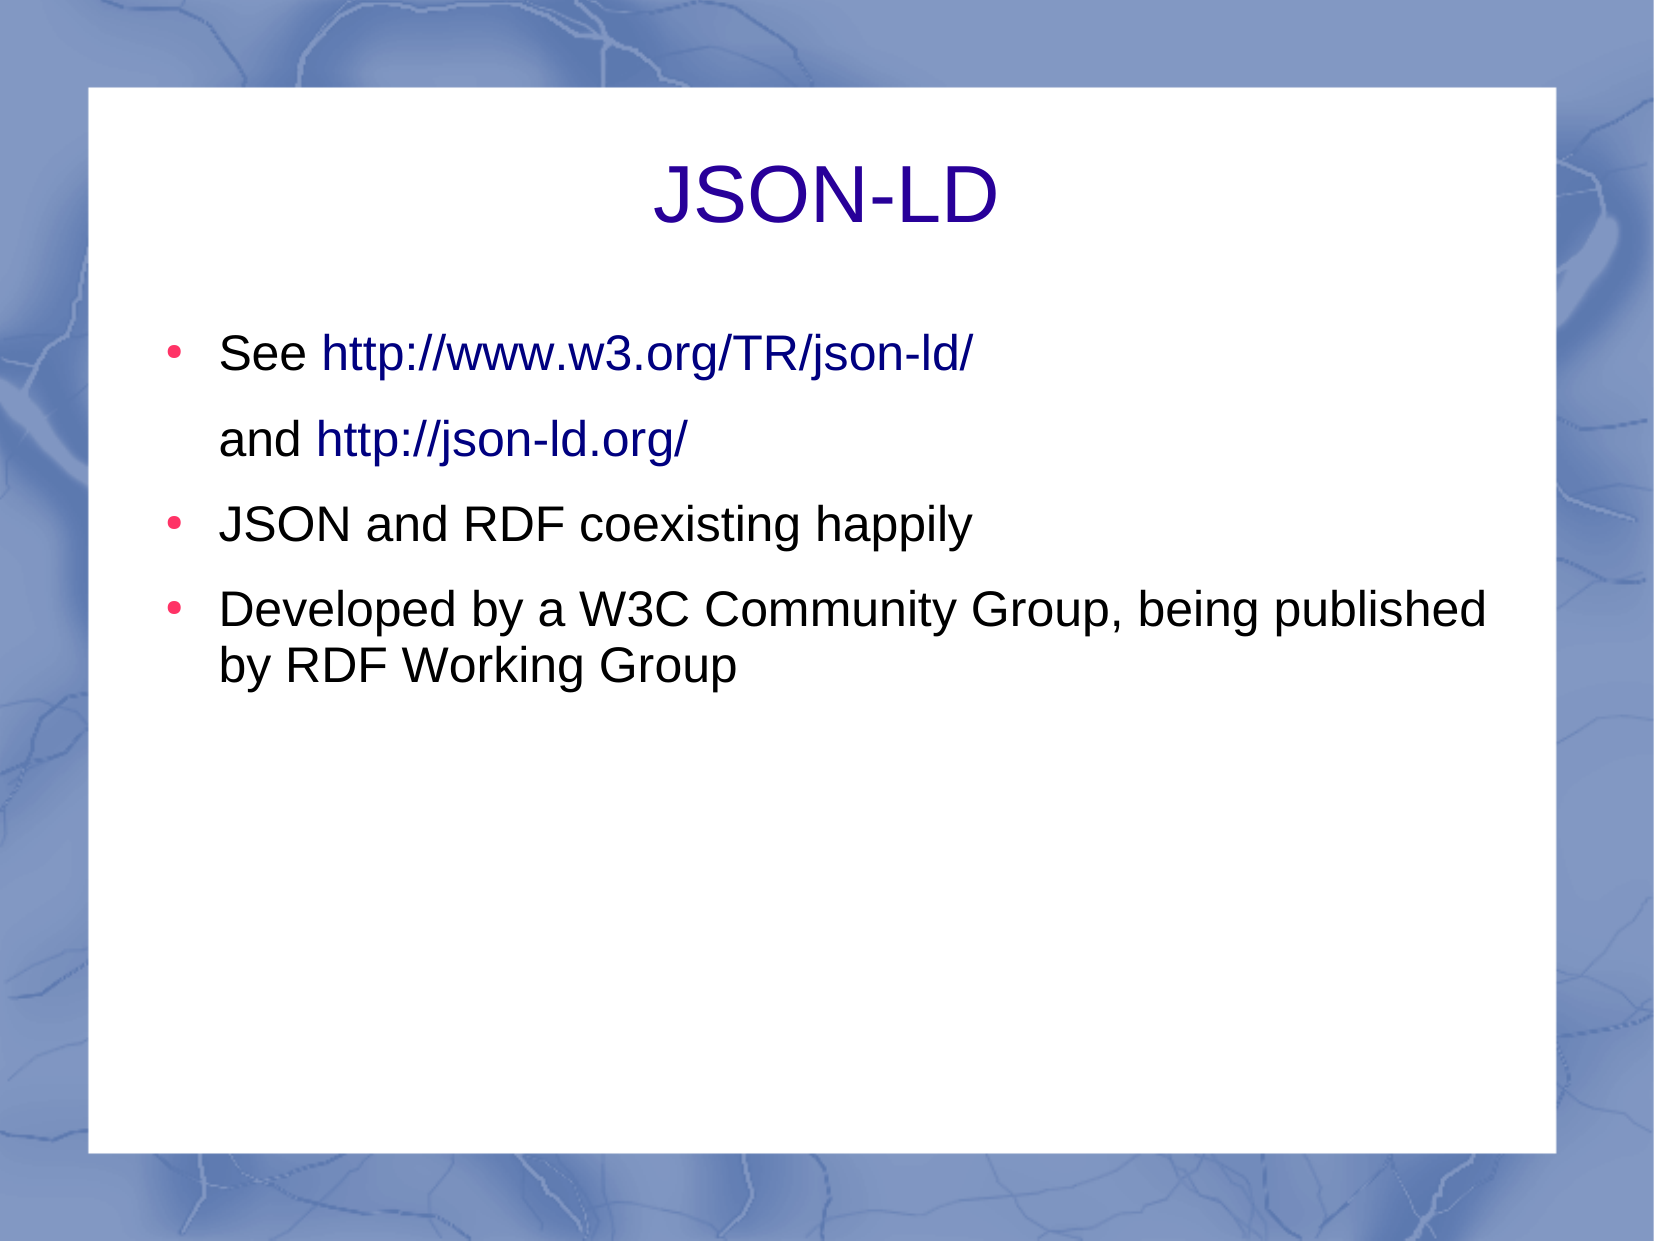

# JSON-LD
See http://www.w3.org/TR/json-ld/
and http://json-ld.org/
JSON and RDF coexisting happily
Developed by a W3C Community Group, being published by RDF Working Group